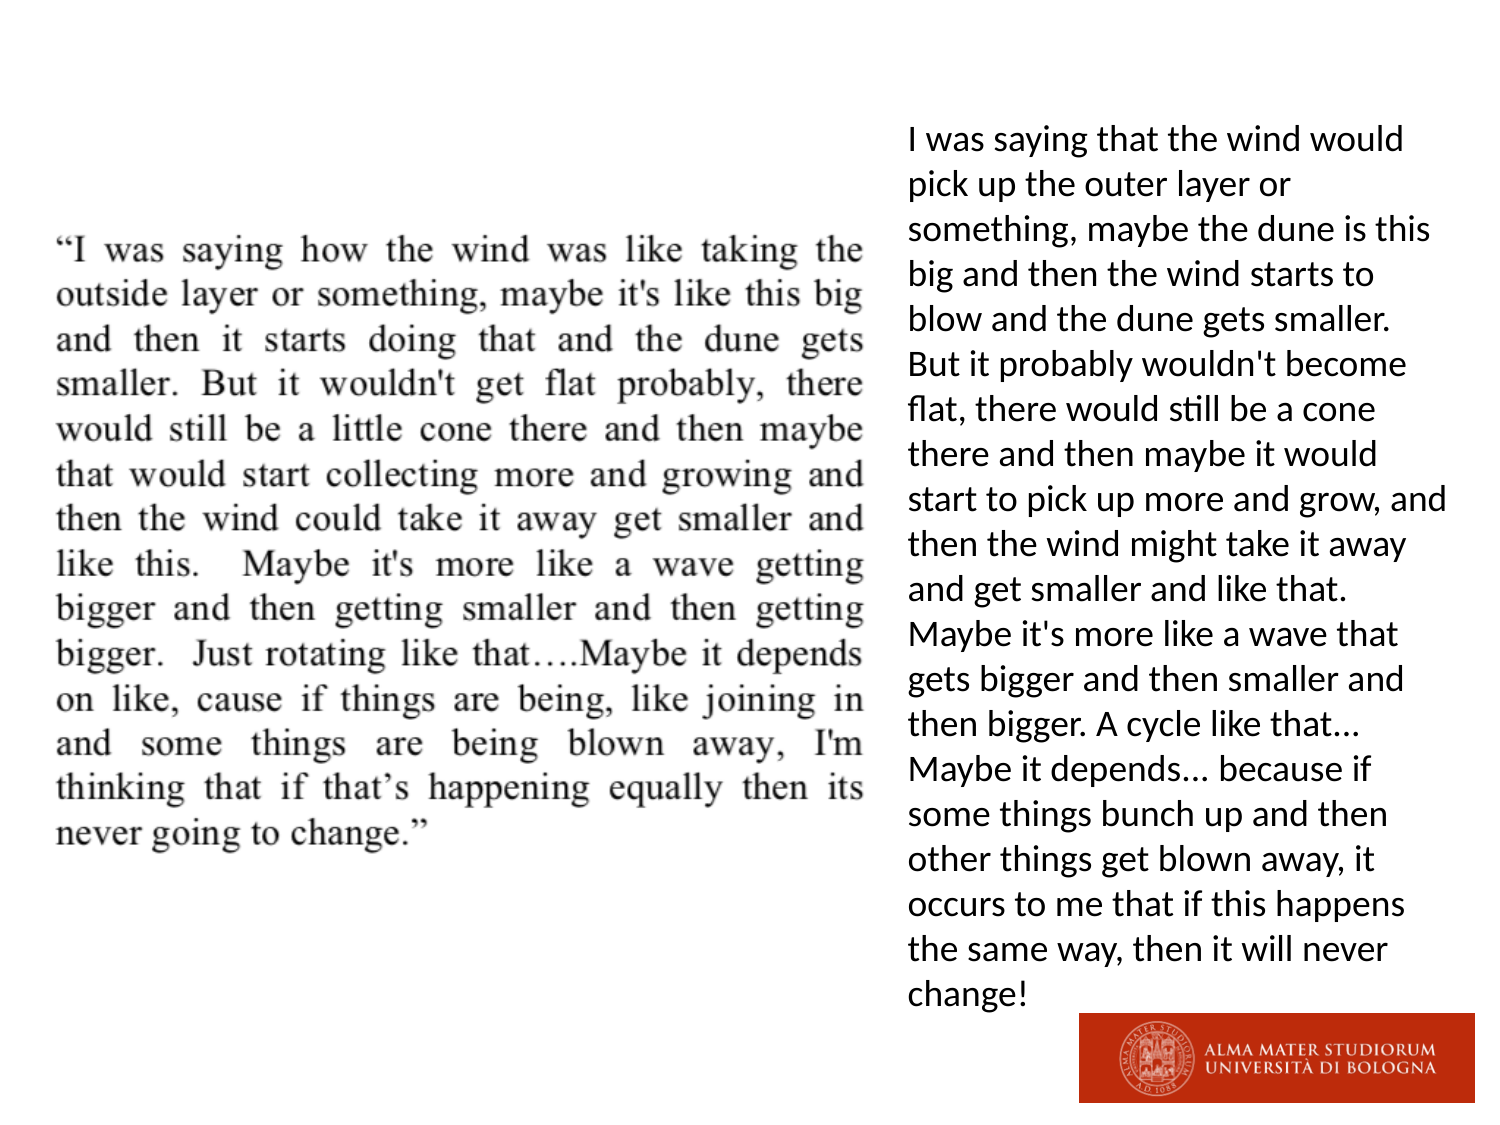

I was saying that the wind would pick up the outer layer or something, maybe the dune is this big and then the wind starts to blow and the dune gets smaller. But it probably wouldn't become flat, there would still be a cone there and then maybe it would start to pick up more and grow, and then the wind might take it away and get smaller and like that. Maybe it's more like a wave that gets bigger and then smaller and then bigger. A cycle like that... Maybe it depends... because if some things bunch up and then other things get blown away, it occurs to me that if this happens the same way, then it will never change!